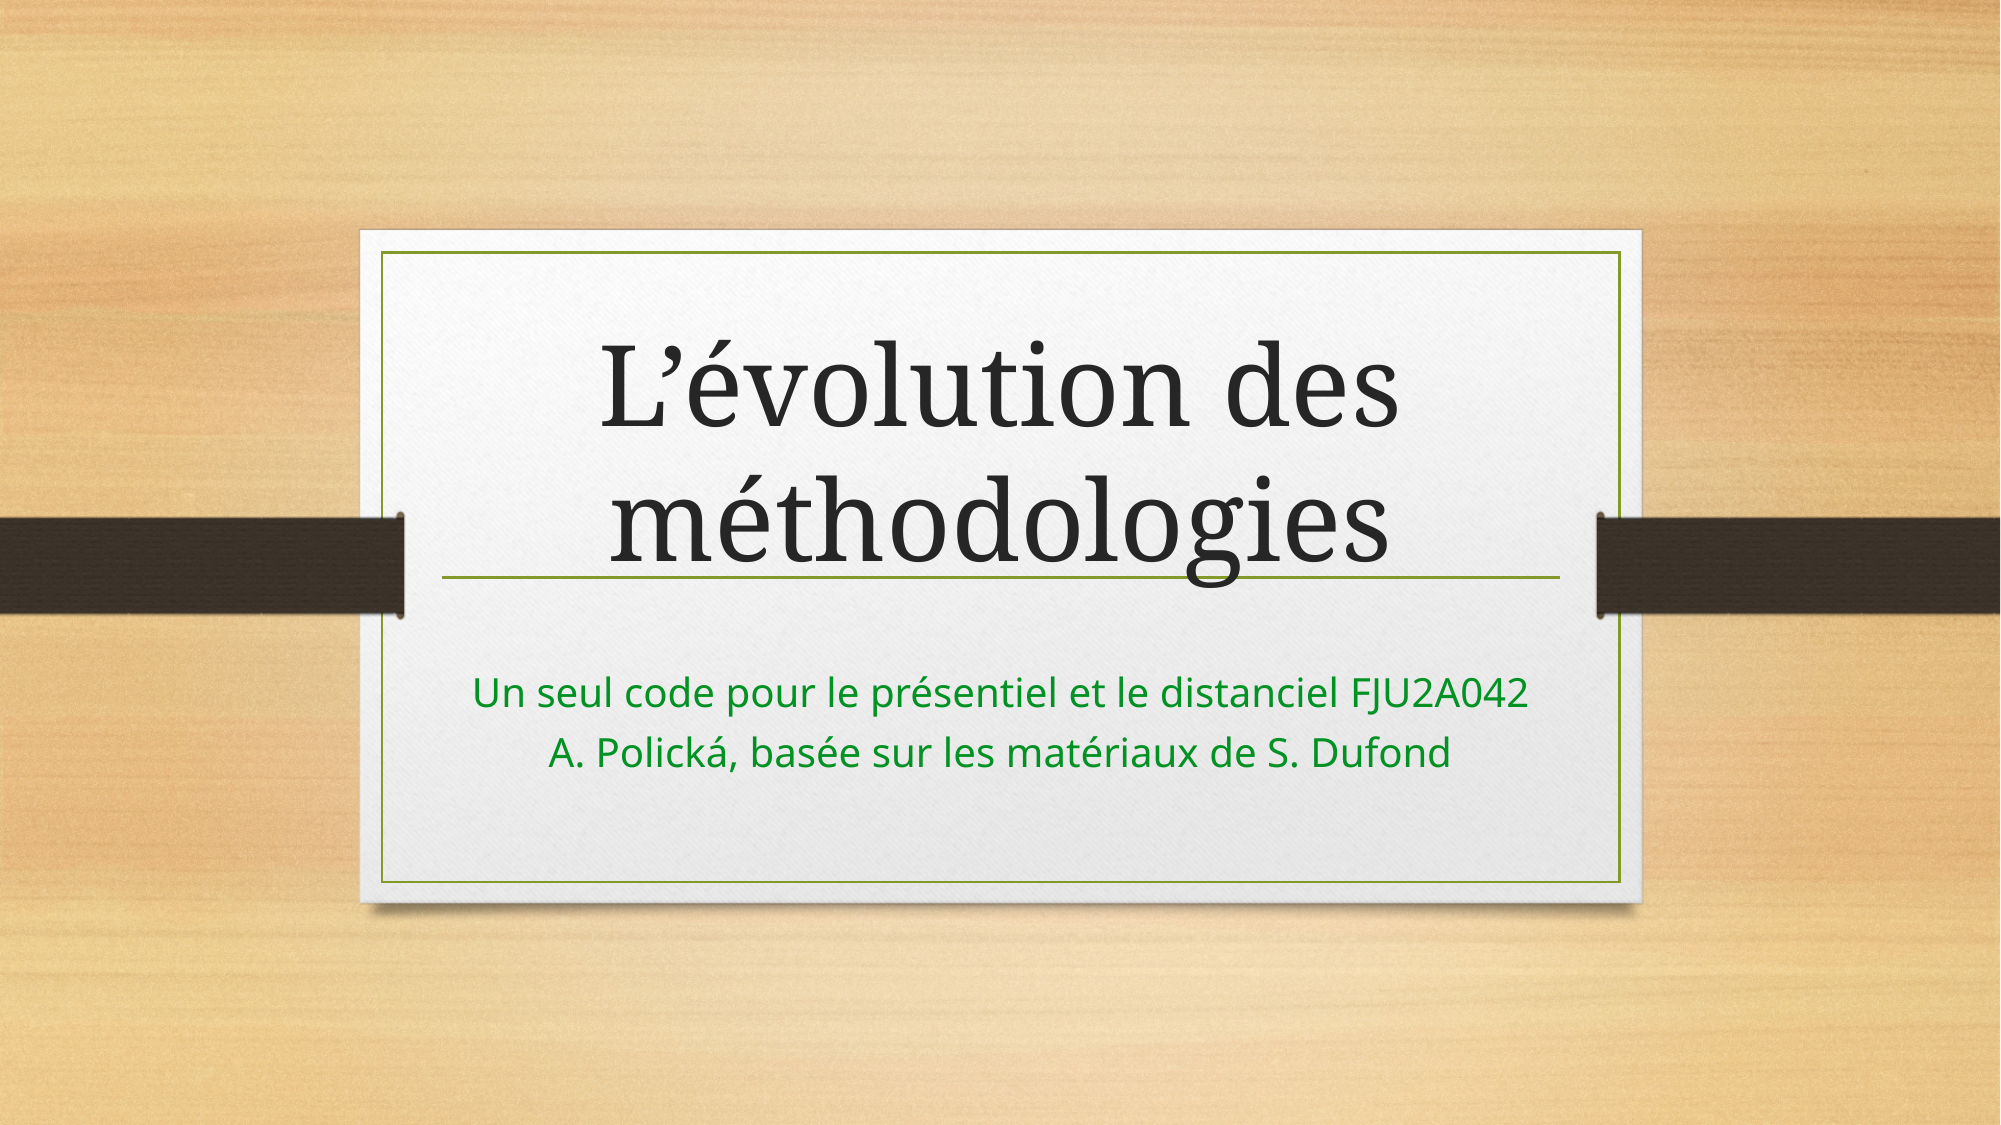

# L’évolution des méthodologies
Un seul code pour le présentiel et le distanciel FJU2A042
A. Polická, basée sur les matériaux de S. Dufond